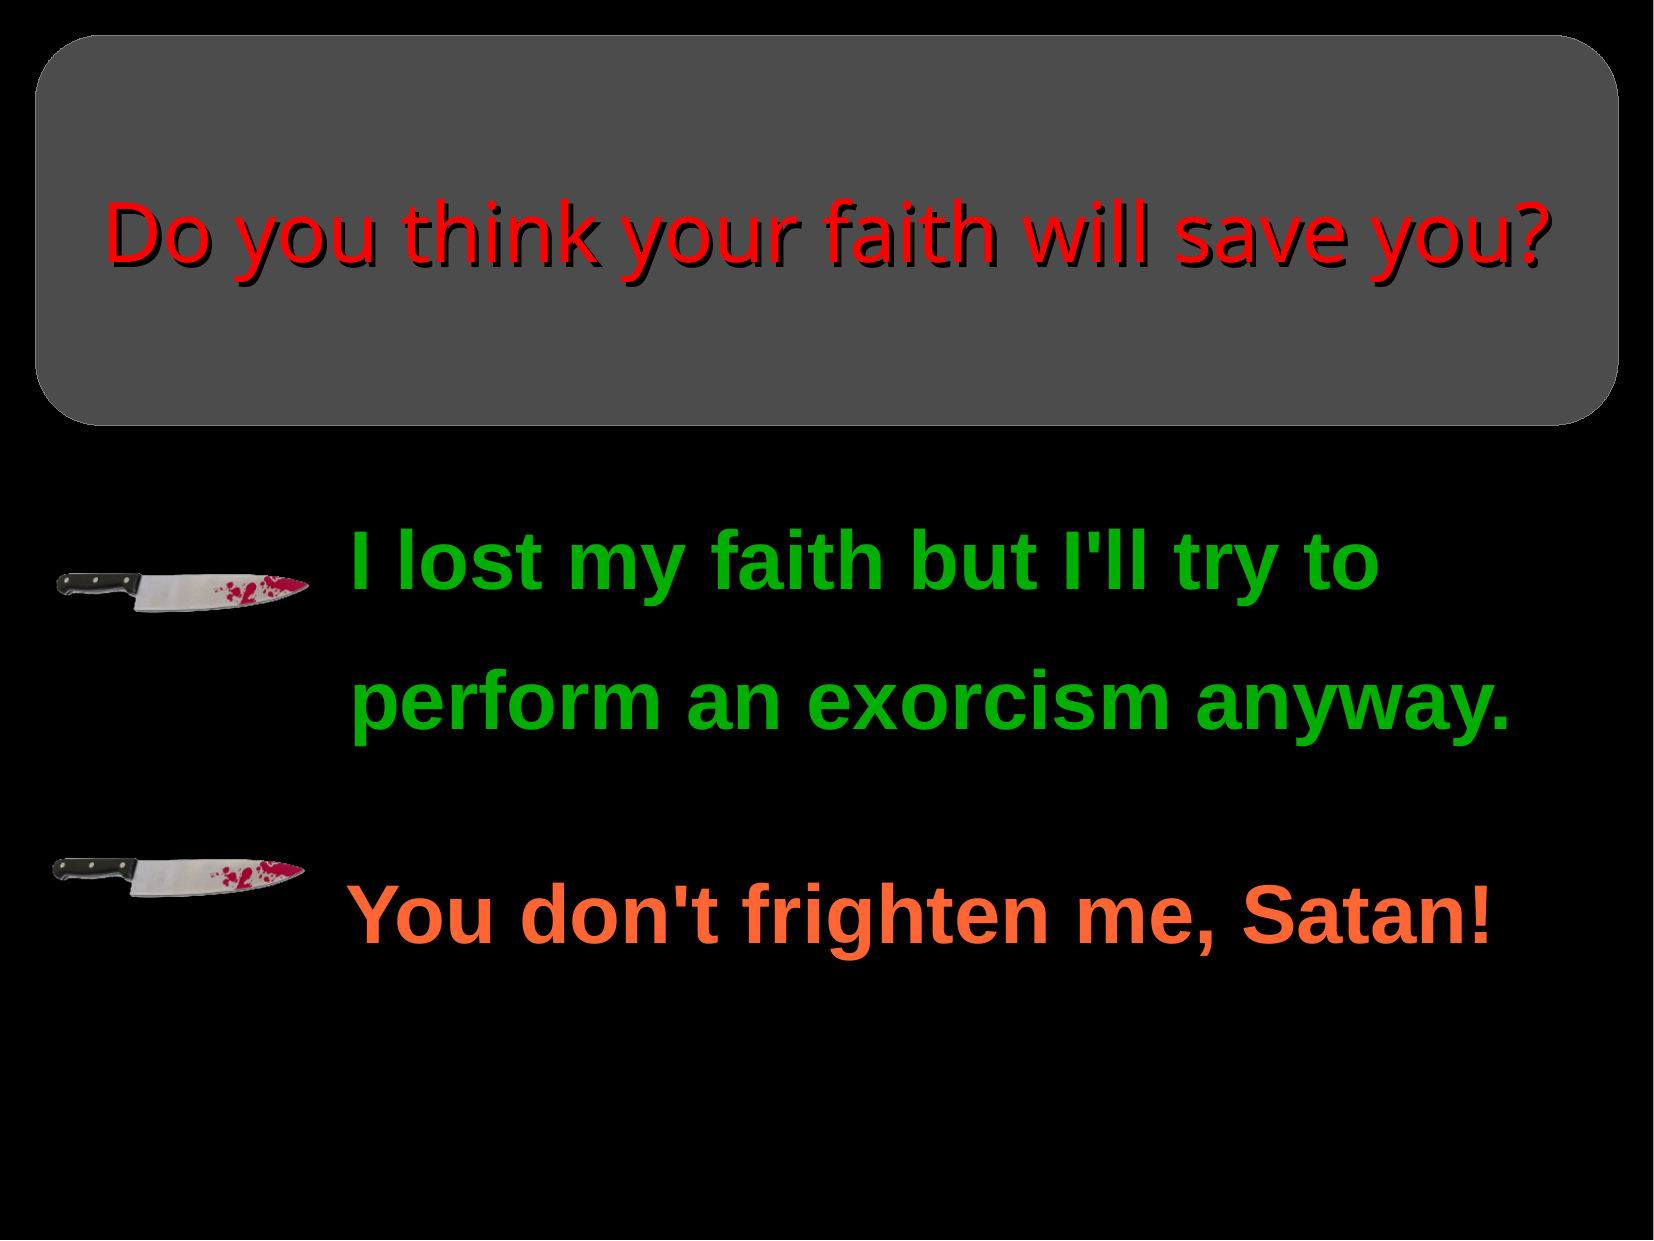

Do you think your faith will save you?
I lost my faith but I'll try to perform an exorcism anyway.
You don't frighten me, Satan!